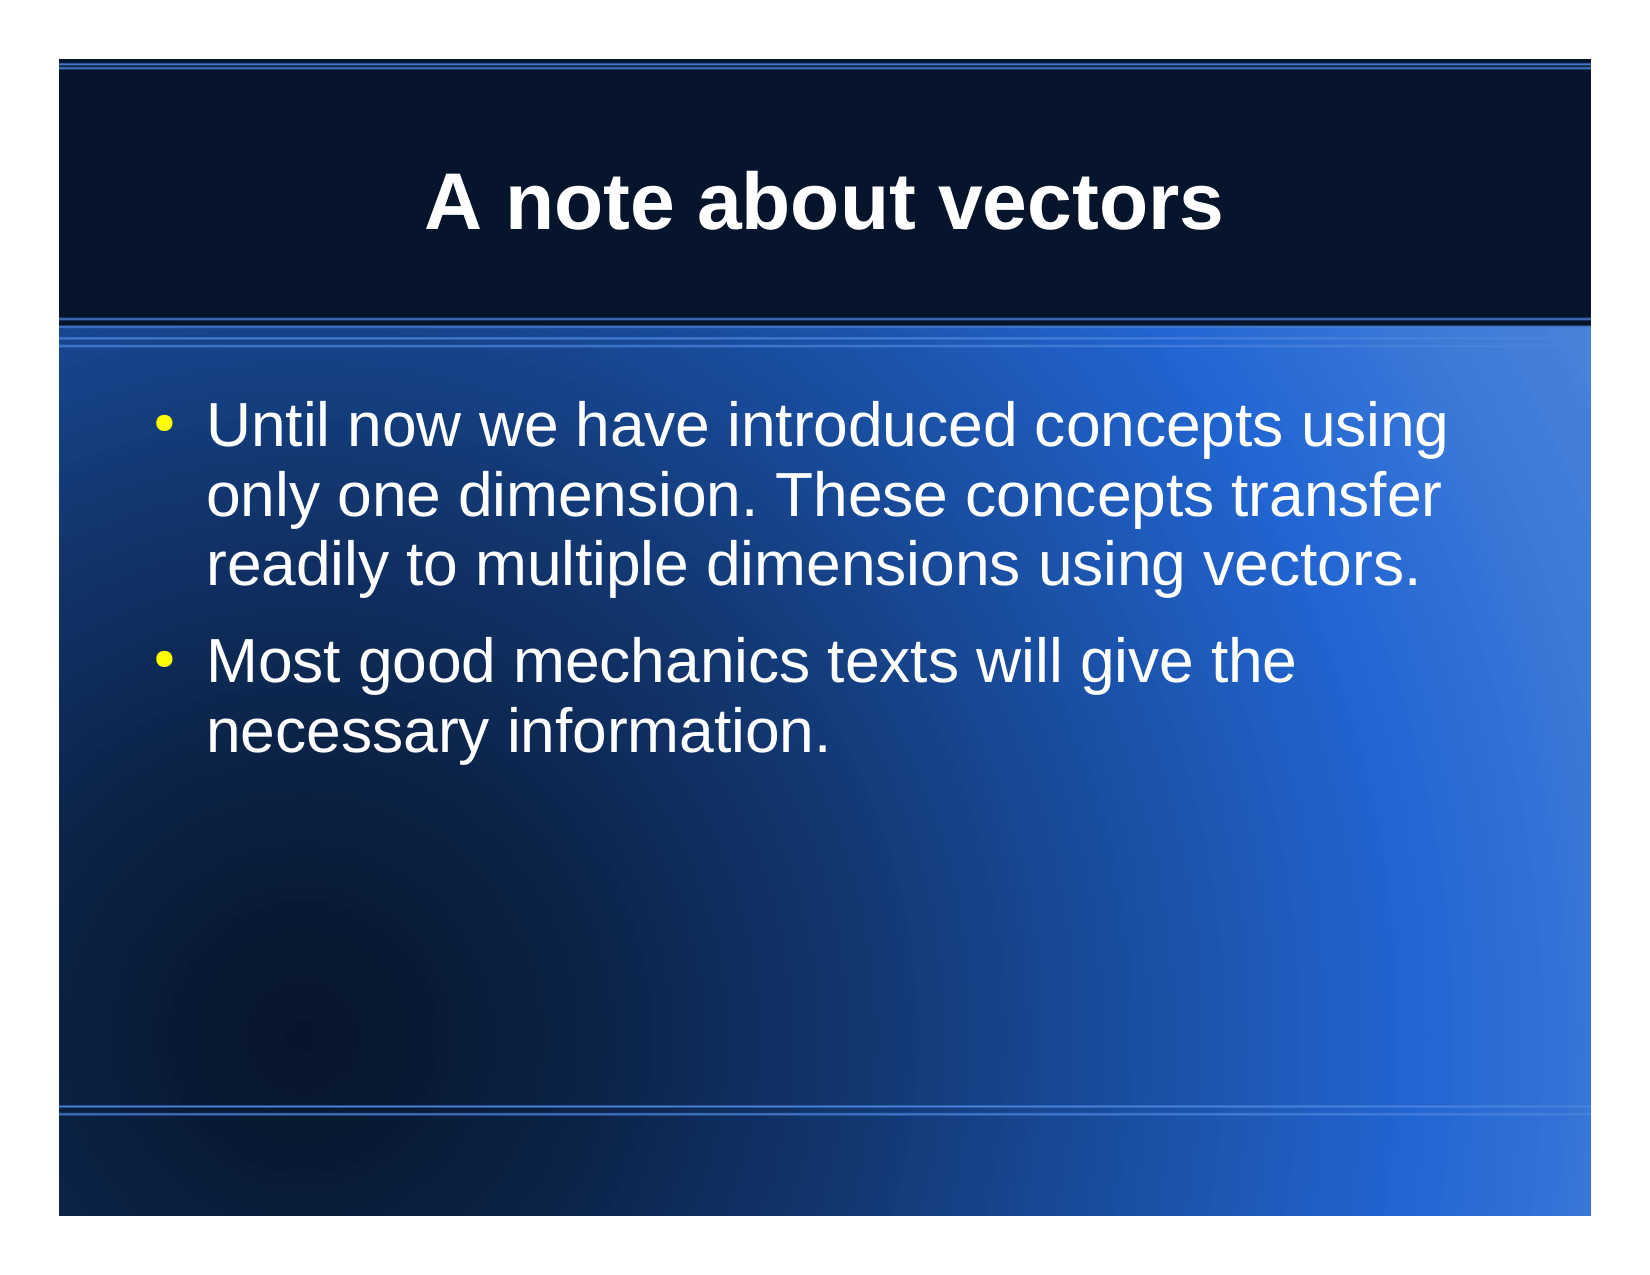

# A note about vectors
Until now we have introduced concepts using only one dimension. These concepts transfer readily to multiple dimensions using vectors.
Most good mechanics texts will give the necessary information.